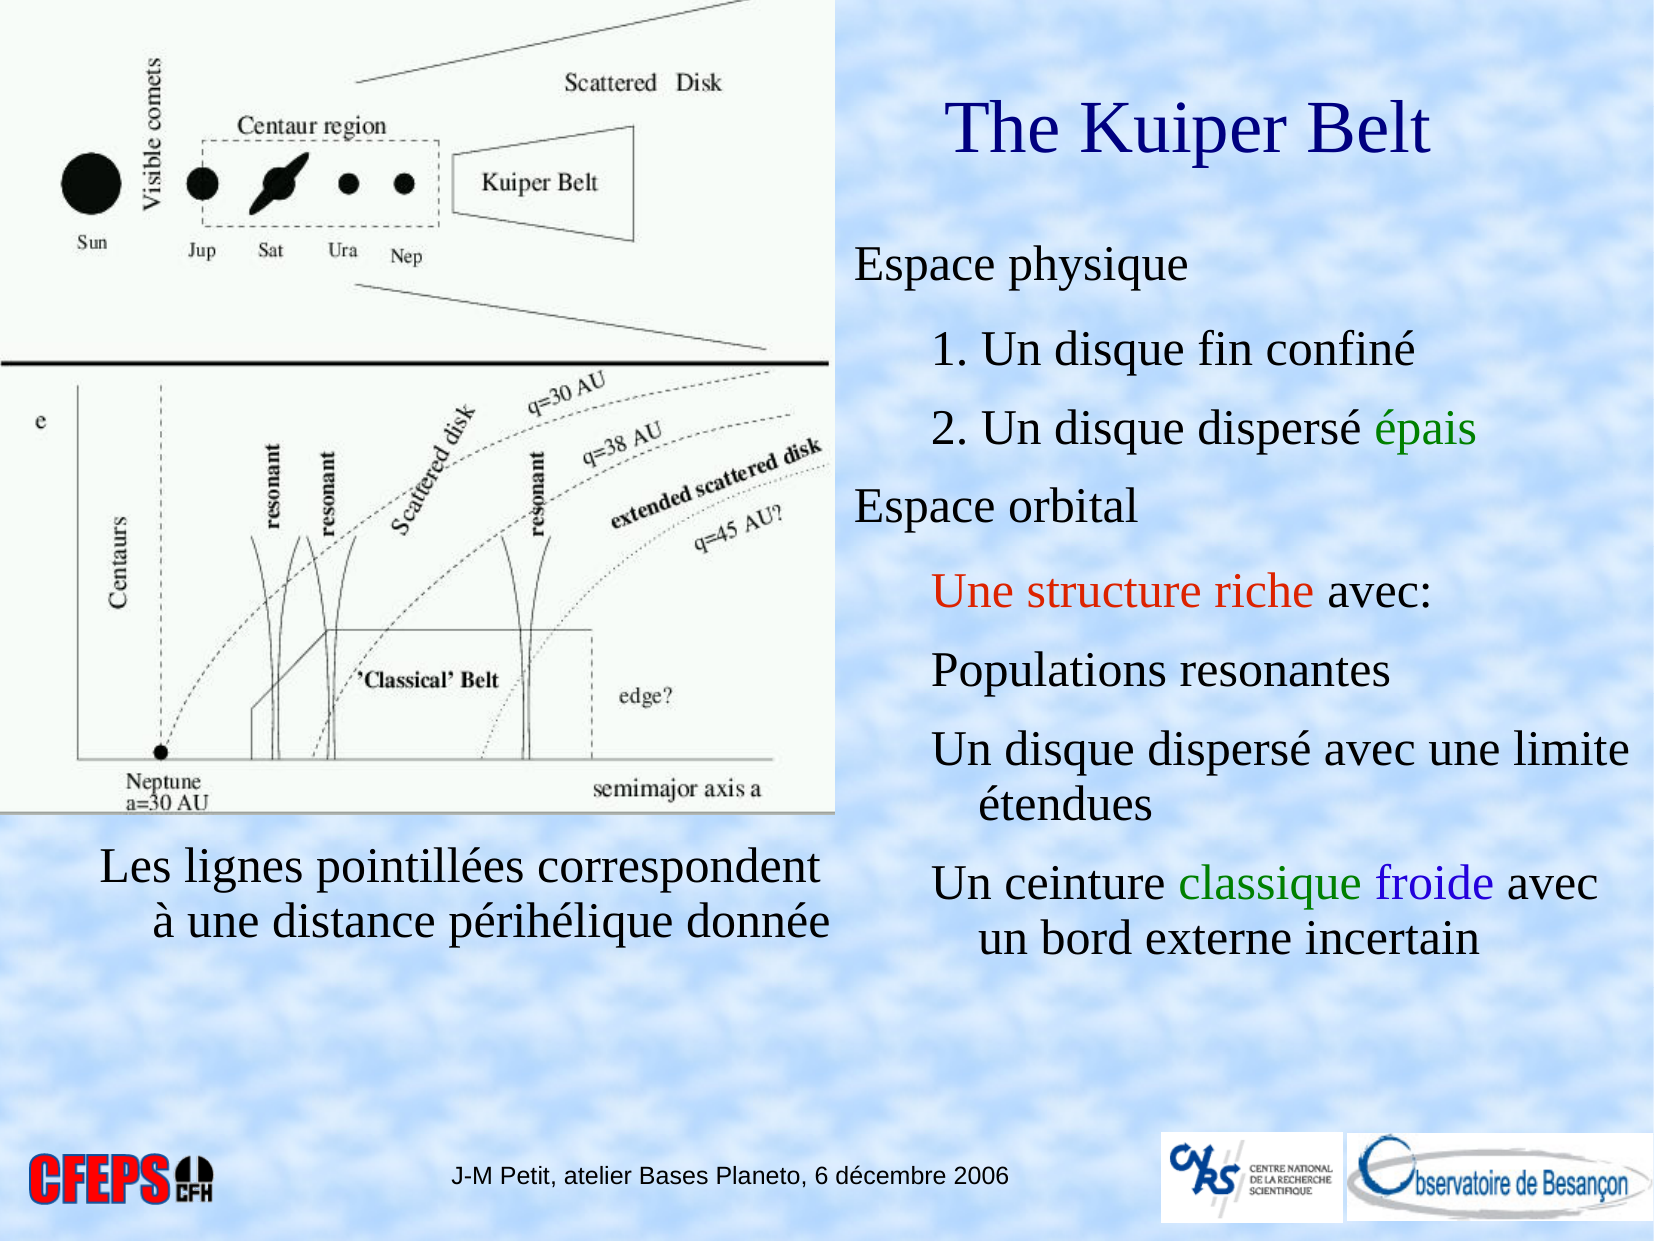

# The Kuiper Belt
Espace physique
1. Un disque fin confiné
2. Un disque dispersé épais
Espace orbital
Une structure riche avec:
Populations resonantes
Un disque dispersé avec une limite étendues
Un ceinture classique froide avec un bord externe incertain
Les lignes pointillées correspondent à une distance périhélique donnée